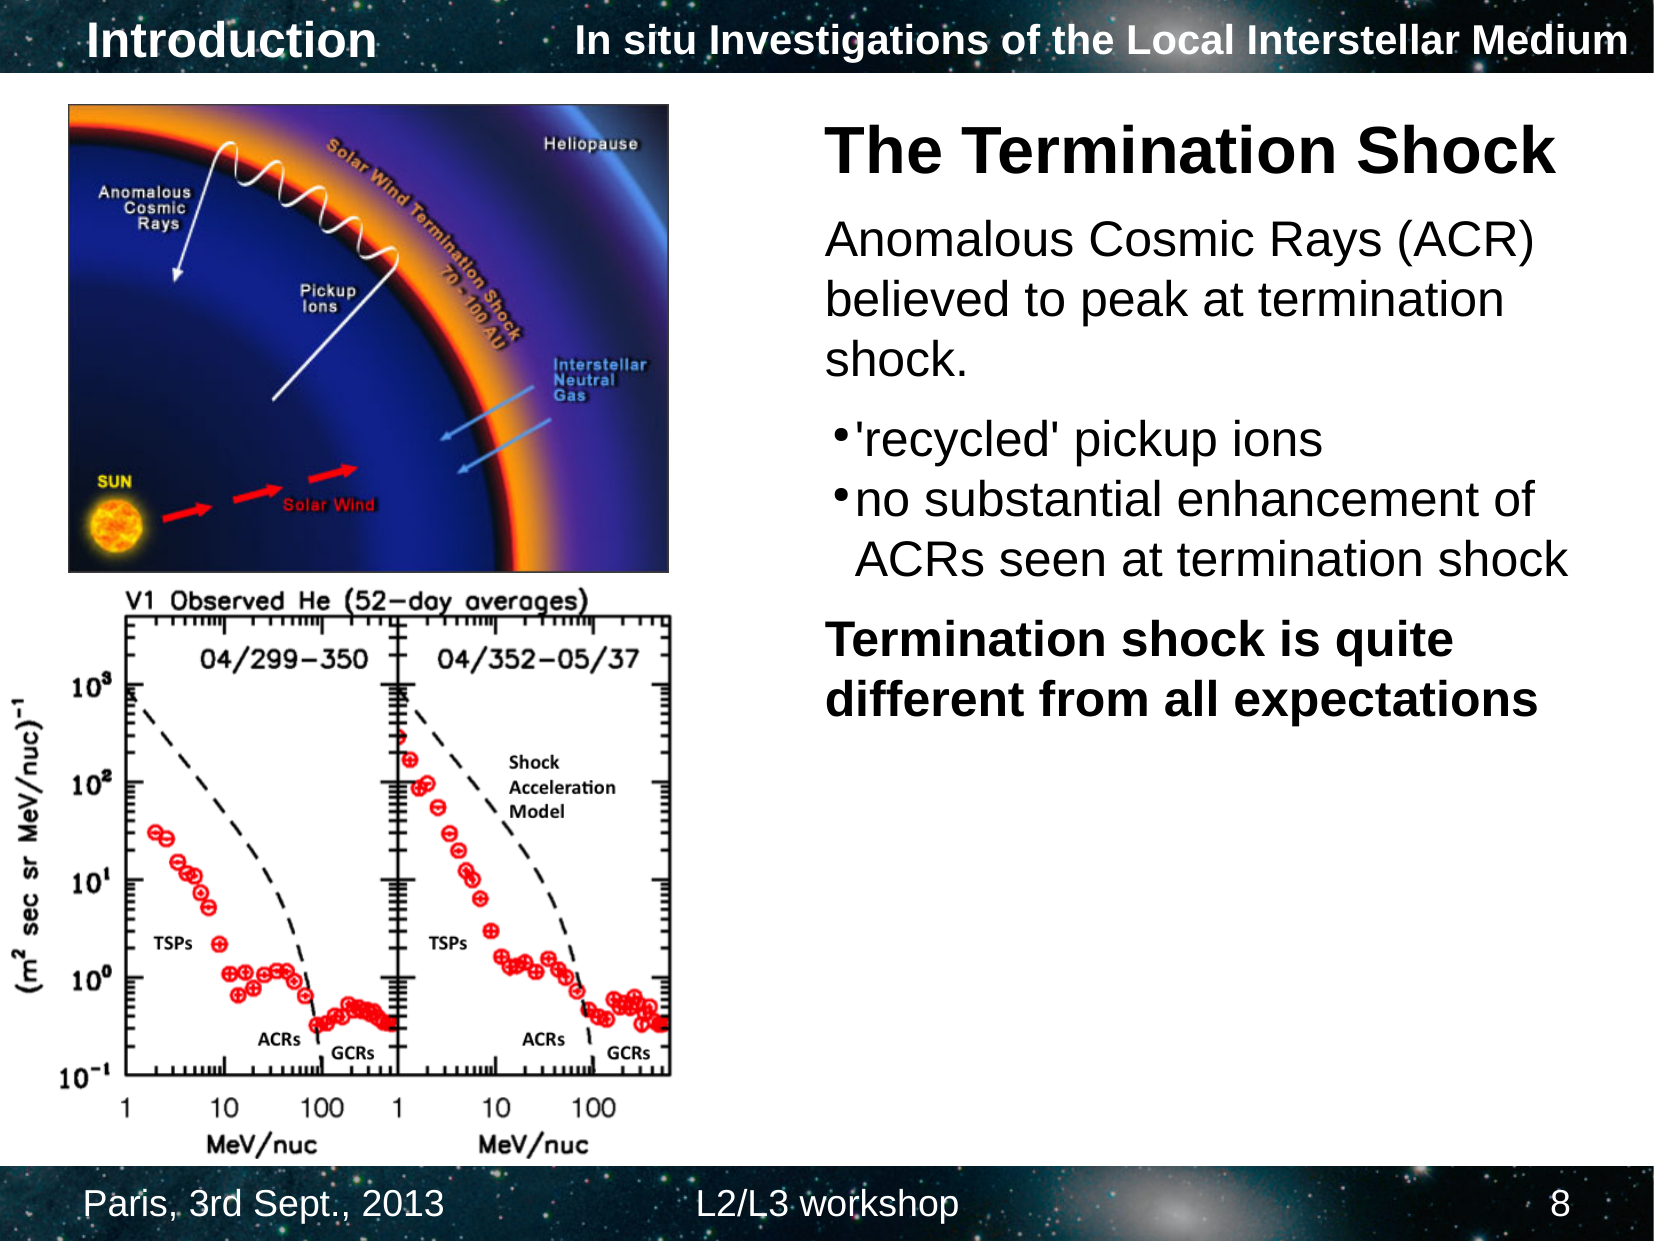

Introduction
The Termination Shock
Anomalous Cosmic Rays (ACR) believed to peak at termination shock.
'recycled' pickup ions
no substantial enhancement of ACRs seen at termination shock
Termination shock is quite different from all expectations